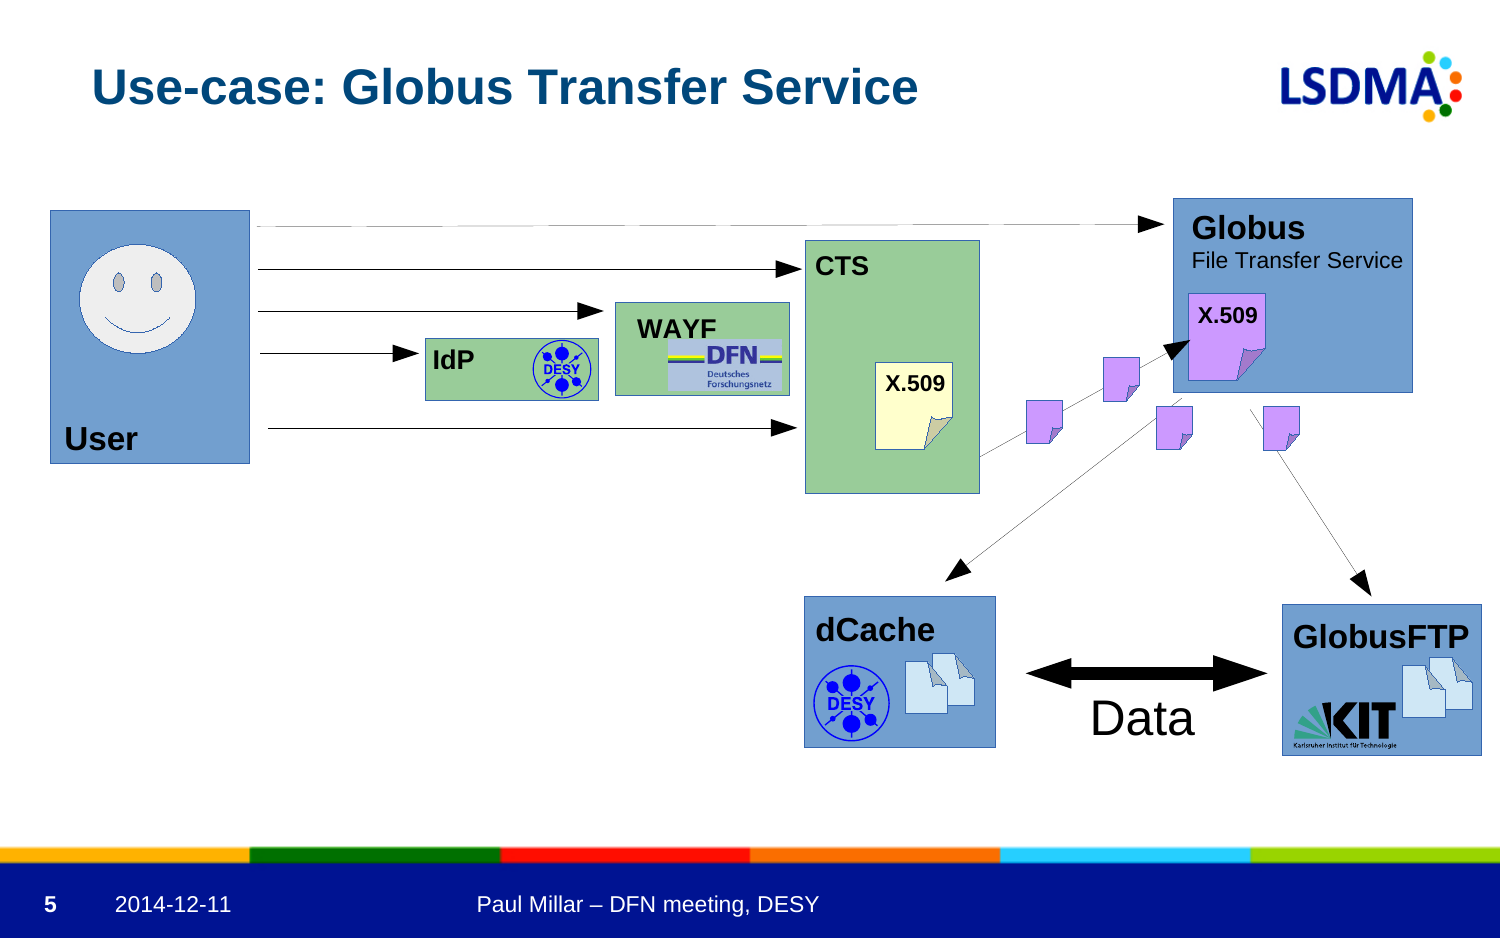

# Use-case: Globus Transfer Service
Globus
File Transfer Service
CTS
X.509
WAYF
IdP
X.509
User
dCache
GlobusFTP
Data